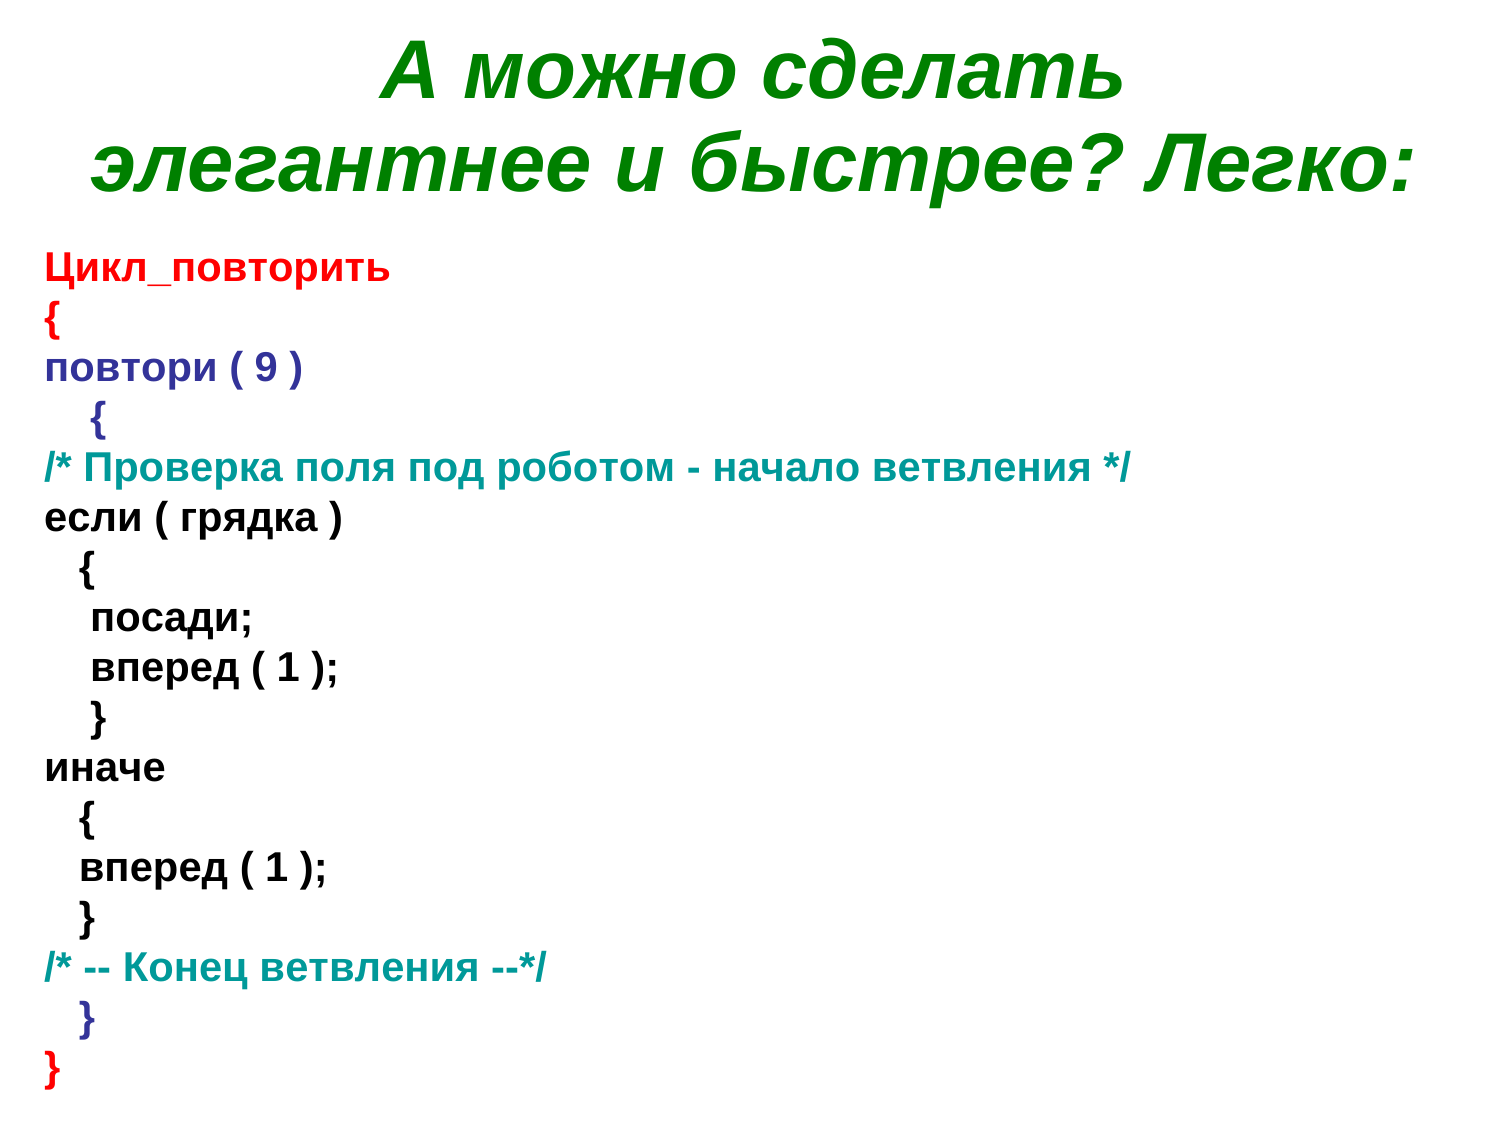

# А можно сделать элегантнее и быстрее? Легко:
Цикл_повторить
{
повтори ( 9 )
 {
/* Проверка поля под роботом - начало ветвления */
если ( грядка )
 {
 посади;
 вперед ( 1 );
 }
иначе
 {
 вперед ( 1 );
 }
/* -- Конец ветвления --*/
 }
}